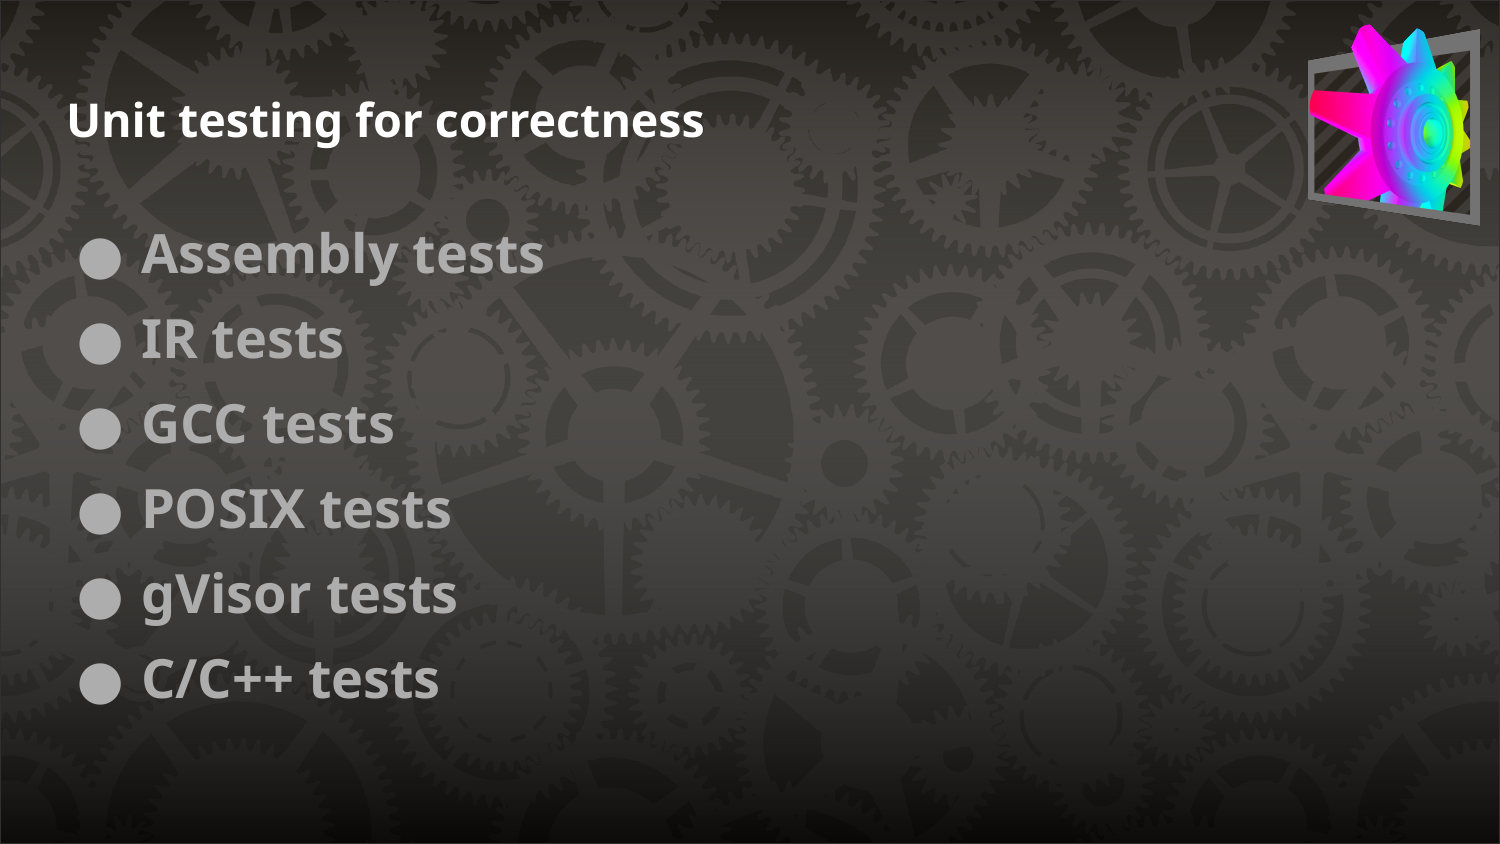

# Unit testing for correctness
Assembly tests
IR tests
GCC tests
POSIX tests
gVisor tests
C/C++ tests